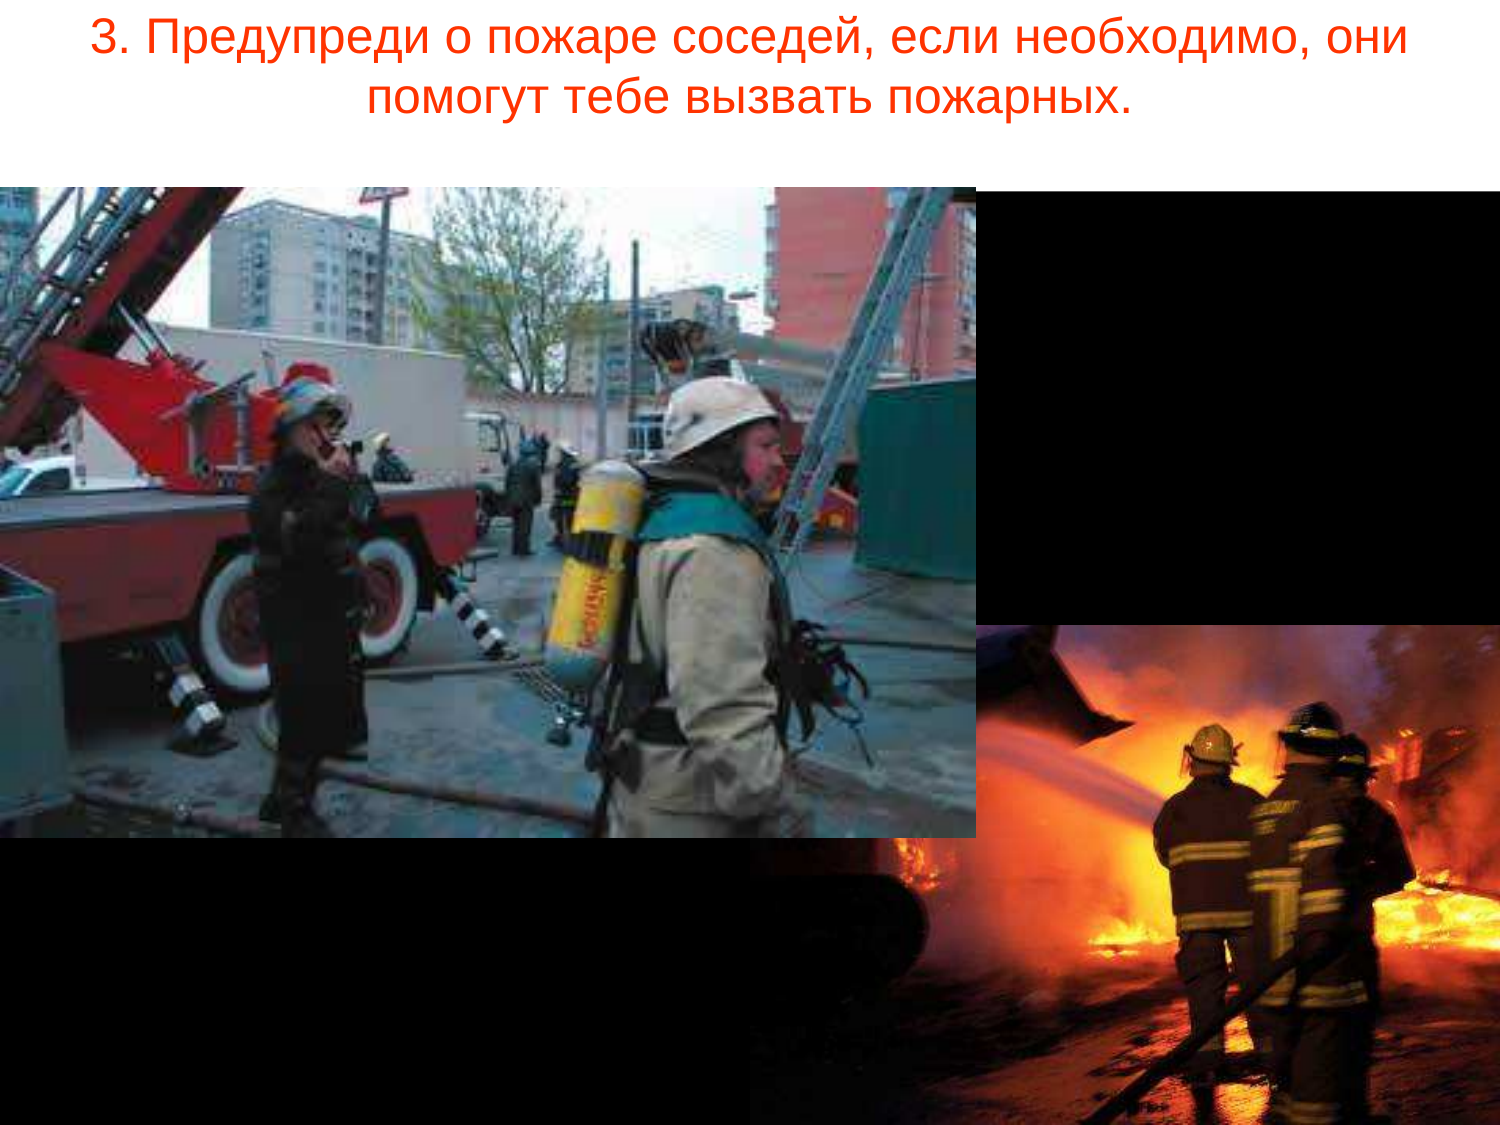

# 3. Предупреди о пожаре соседей, если необходимо, они помогут тебе вызвать пожарных.